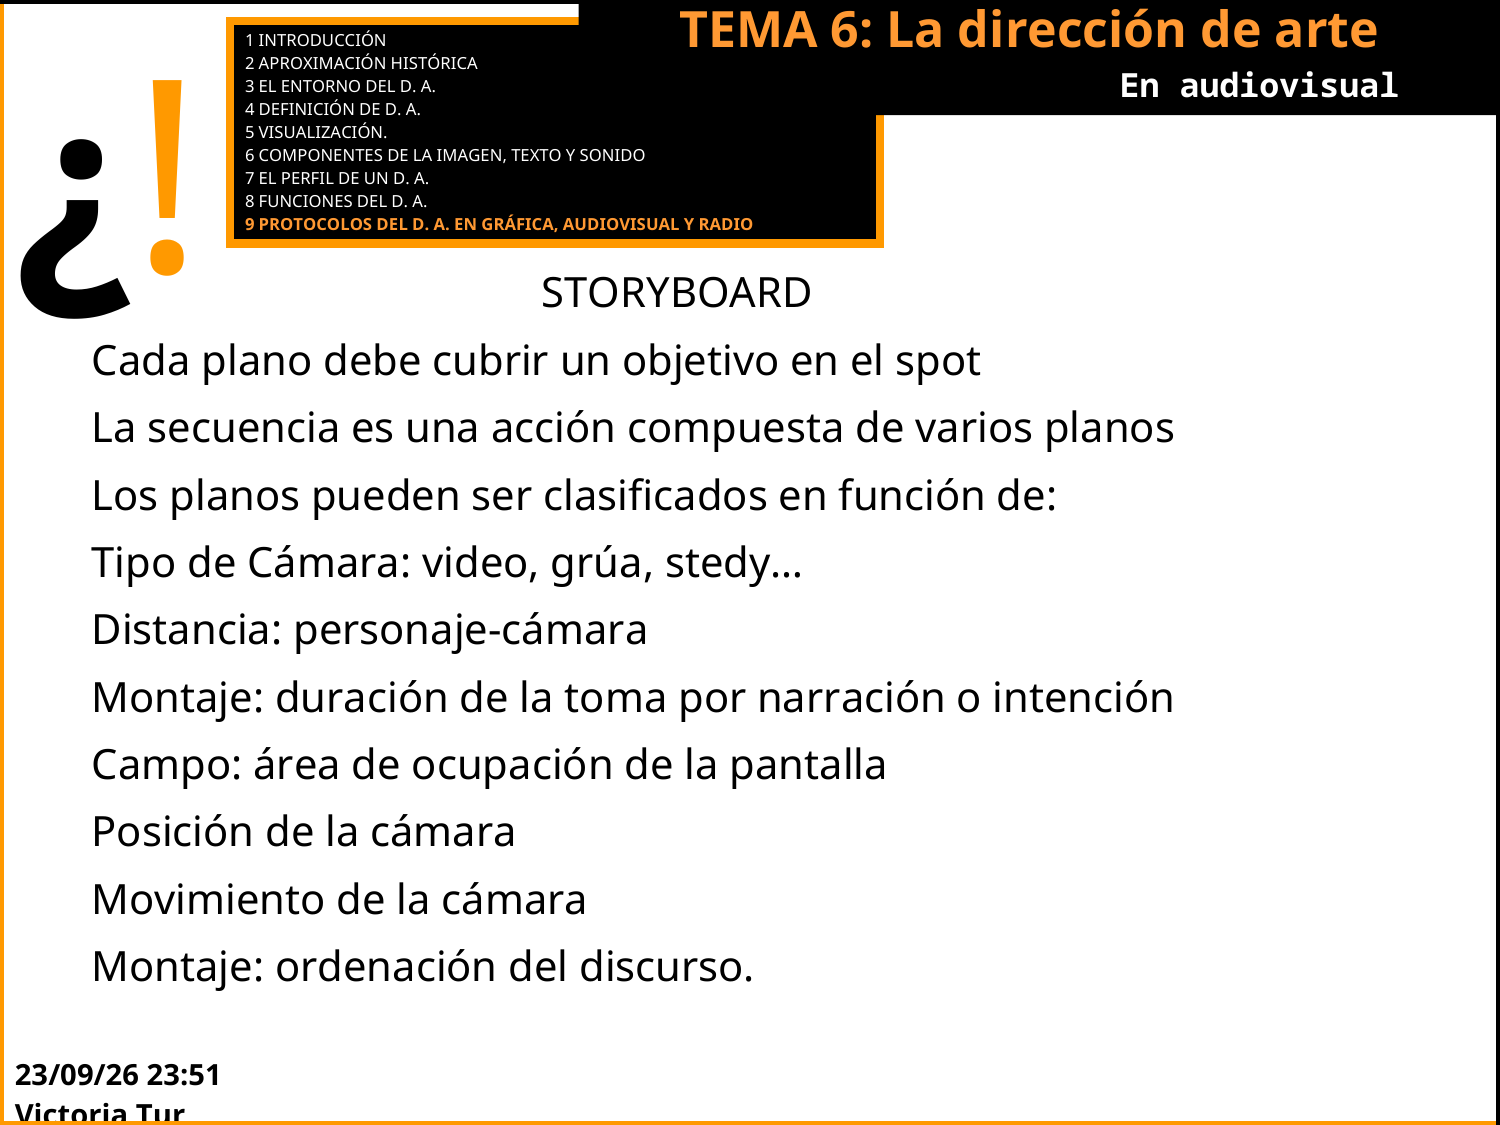

TEMA 6: La dirección de arte
En audiovisual
1 INTRODUCCIÓN
2 APROXIMACIÓN HISTÓRICA
3 EL ENTORNO DEL D. A.
4 DEFINICIÓN DE D. A.
5 VISUALIZACIÓN.
6 COMPONENTES DE LA IMAGEN, TEXTO Y SONIDO
7 EL PERFIL DE UN D. A.
8 FUNCIONES DEL D. A.
9 PROTOCOLOS DEL D. A. EN GRÁFICA, AUDIOVISUAL Y RADIO
# STORYBOARD
Cada plano debe cubrir un objetivo en el spot
La secuencia es una acción compuesta de varios planos
Los planos pueden ser clasificados en función de:
Tipo de Cámara: video, grúa, stedy…
Distancia: personaje-cámara
Montaje: duración de la toma por narración o intención
Campo: área de ocupación de la pantalla
Posición de la cámara
Movimiento de la cámara
Montaje: ordenación del discurso.